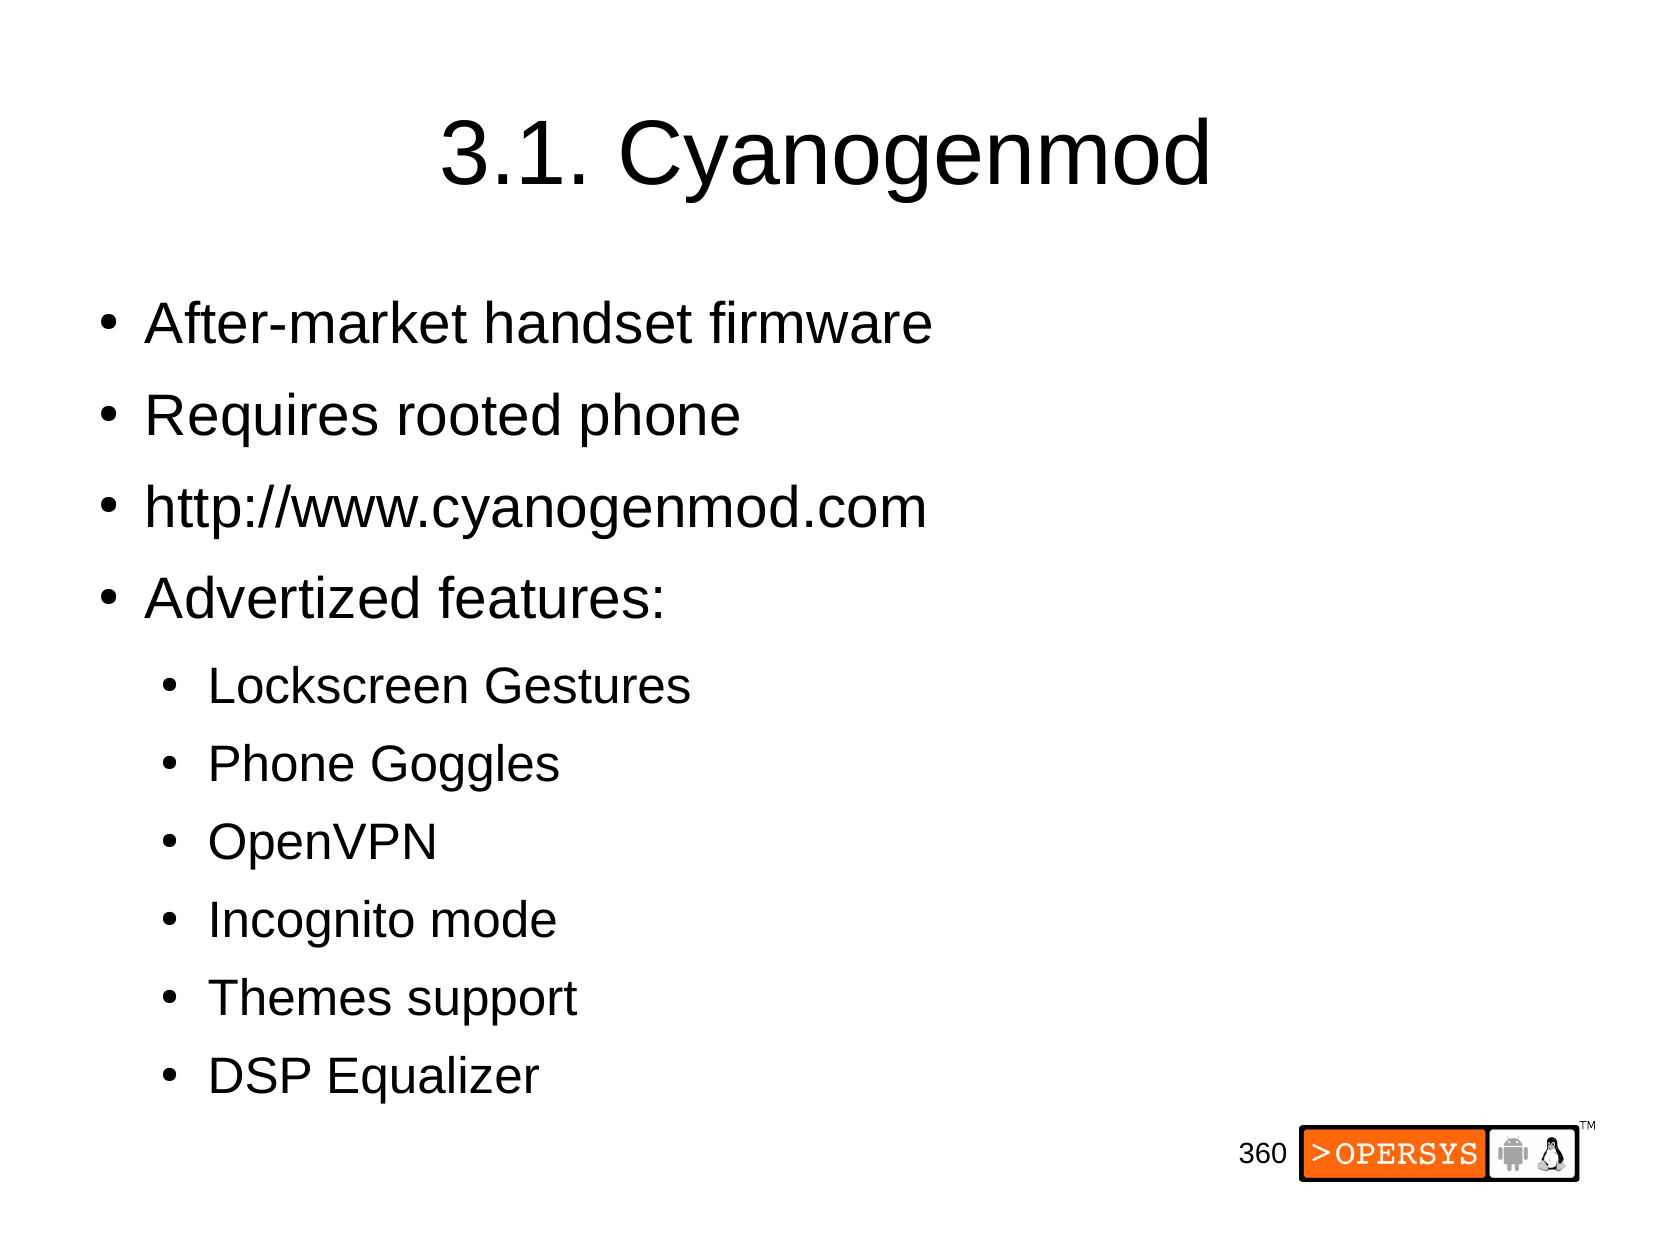

# 3.1. Cyanogenmod
After-market handset firmware
Requires rooted phone
http://www.cyanogenmod.com
Advertized features:
Lockscreen Gestures
Phone Goggles
OpenVPN
Incognito mode
Themes support
DSP Equalizer